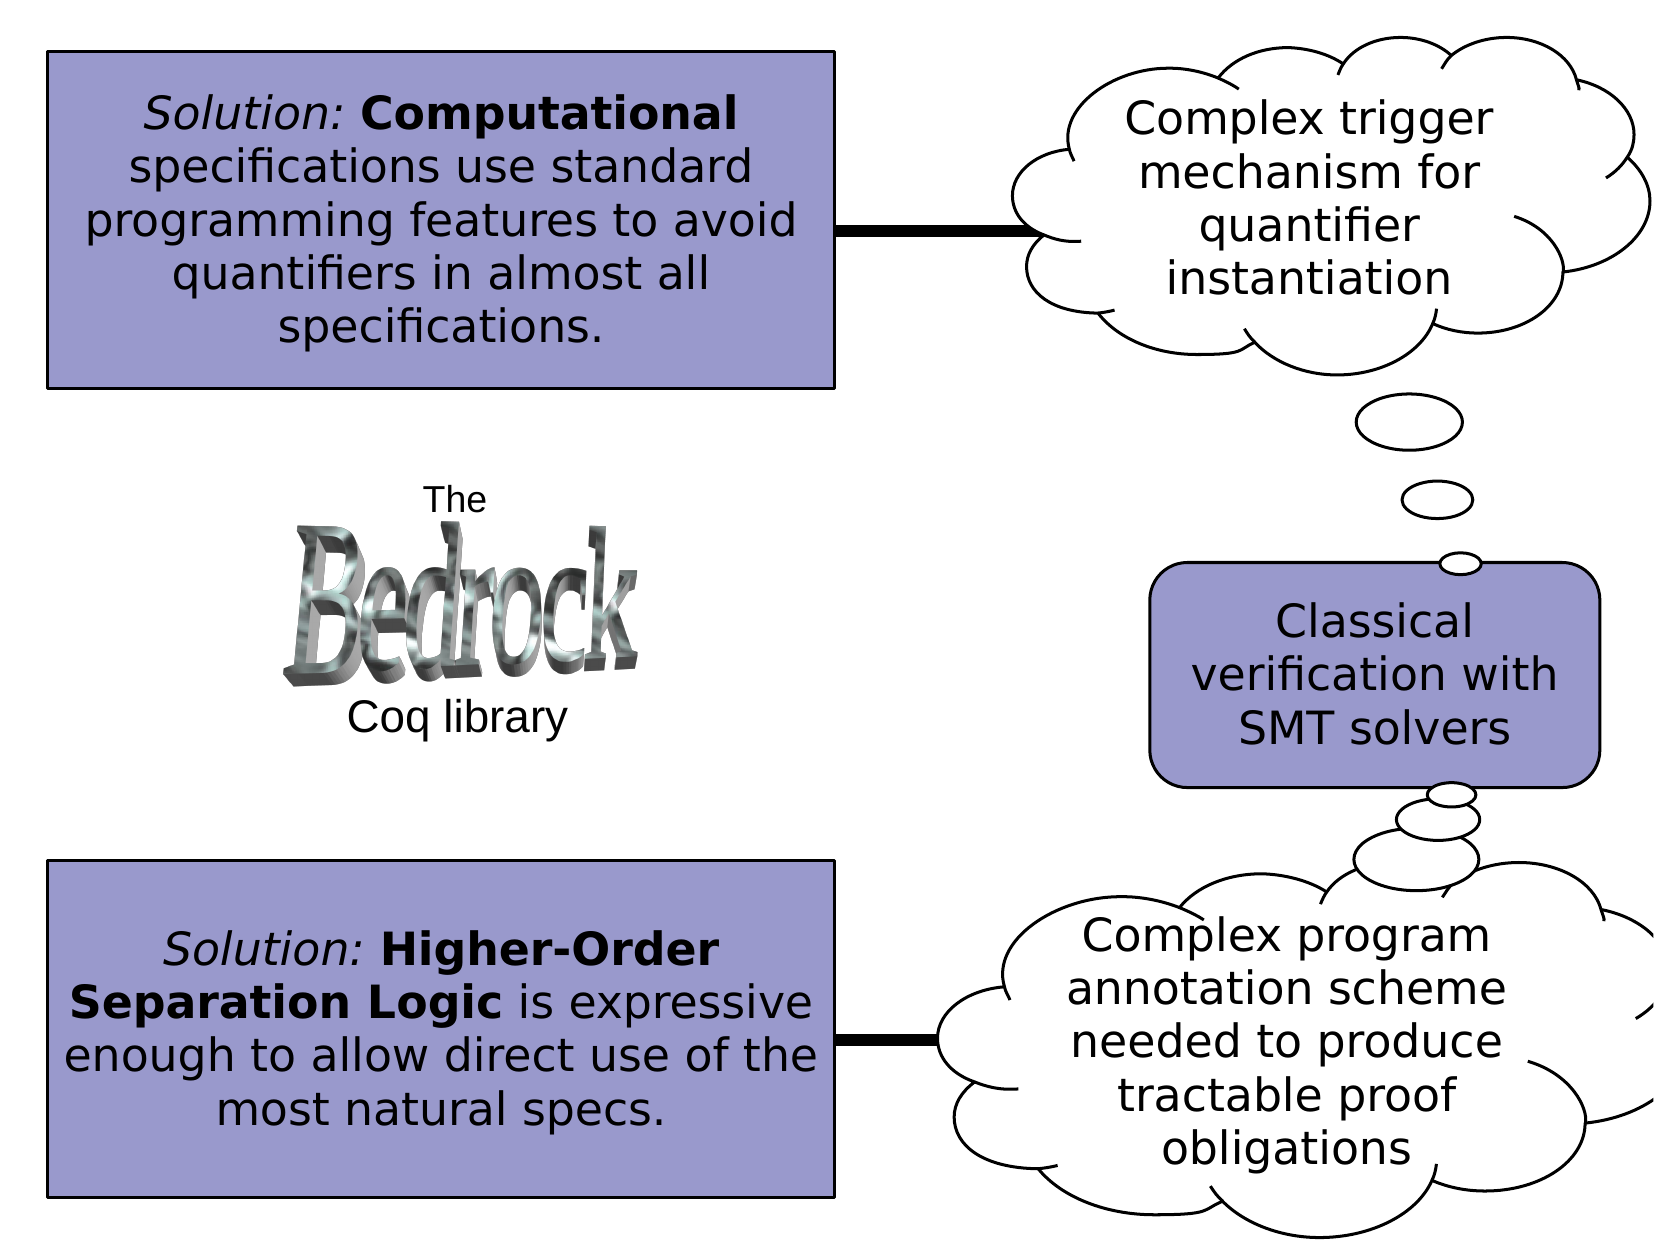

Complex trigger mechanism for quantifier instantiation
Solution: Computational specifications use standard programming features to avoid quantifiers in almost all specifications.
The
Bedrock
Coq library
Classical verification with SMT solvers
Solution: Higher-Order Separation Logic is expressive enough to allow direct use of the most natural specs.
Complex program annotation scheme needed to produce tractable proof obligations
4